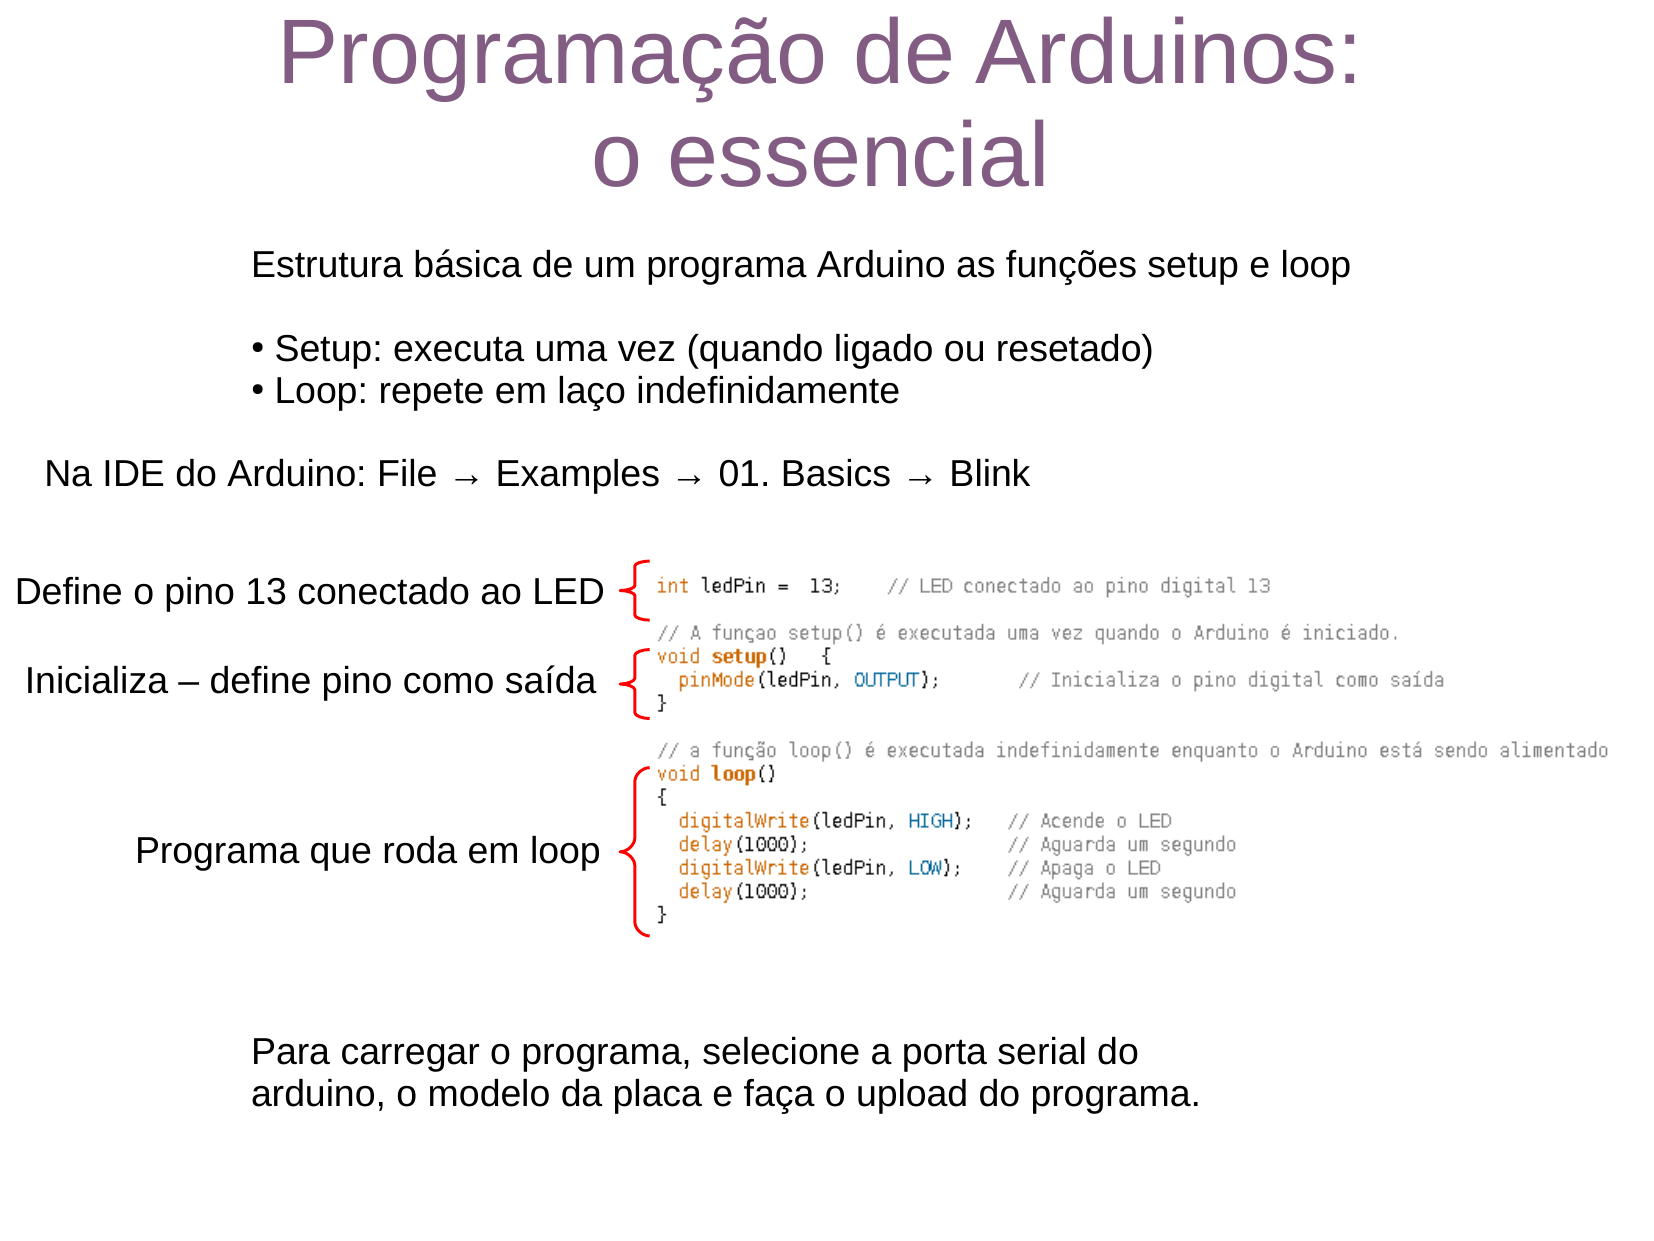

# Programação de Arduinos: o essencial
Estrutura básica de um programa Arduino as funções setup e loop
 Setup: executa uma vez (quando ligado ou resetado)
 Loop: repete em laço indefinidamente
Na IDE do Arduino: File → Examples → 01. Basics → Blink
Define o pino 13 conectado ao LED
Inicializa – define pino como saída
Programa que roda em loop
Para carregar o programa, selecione a porta serial do arduino, o modelo da placa e faça o upload do programa.